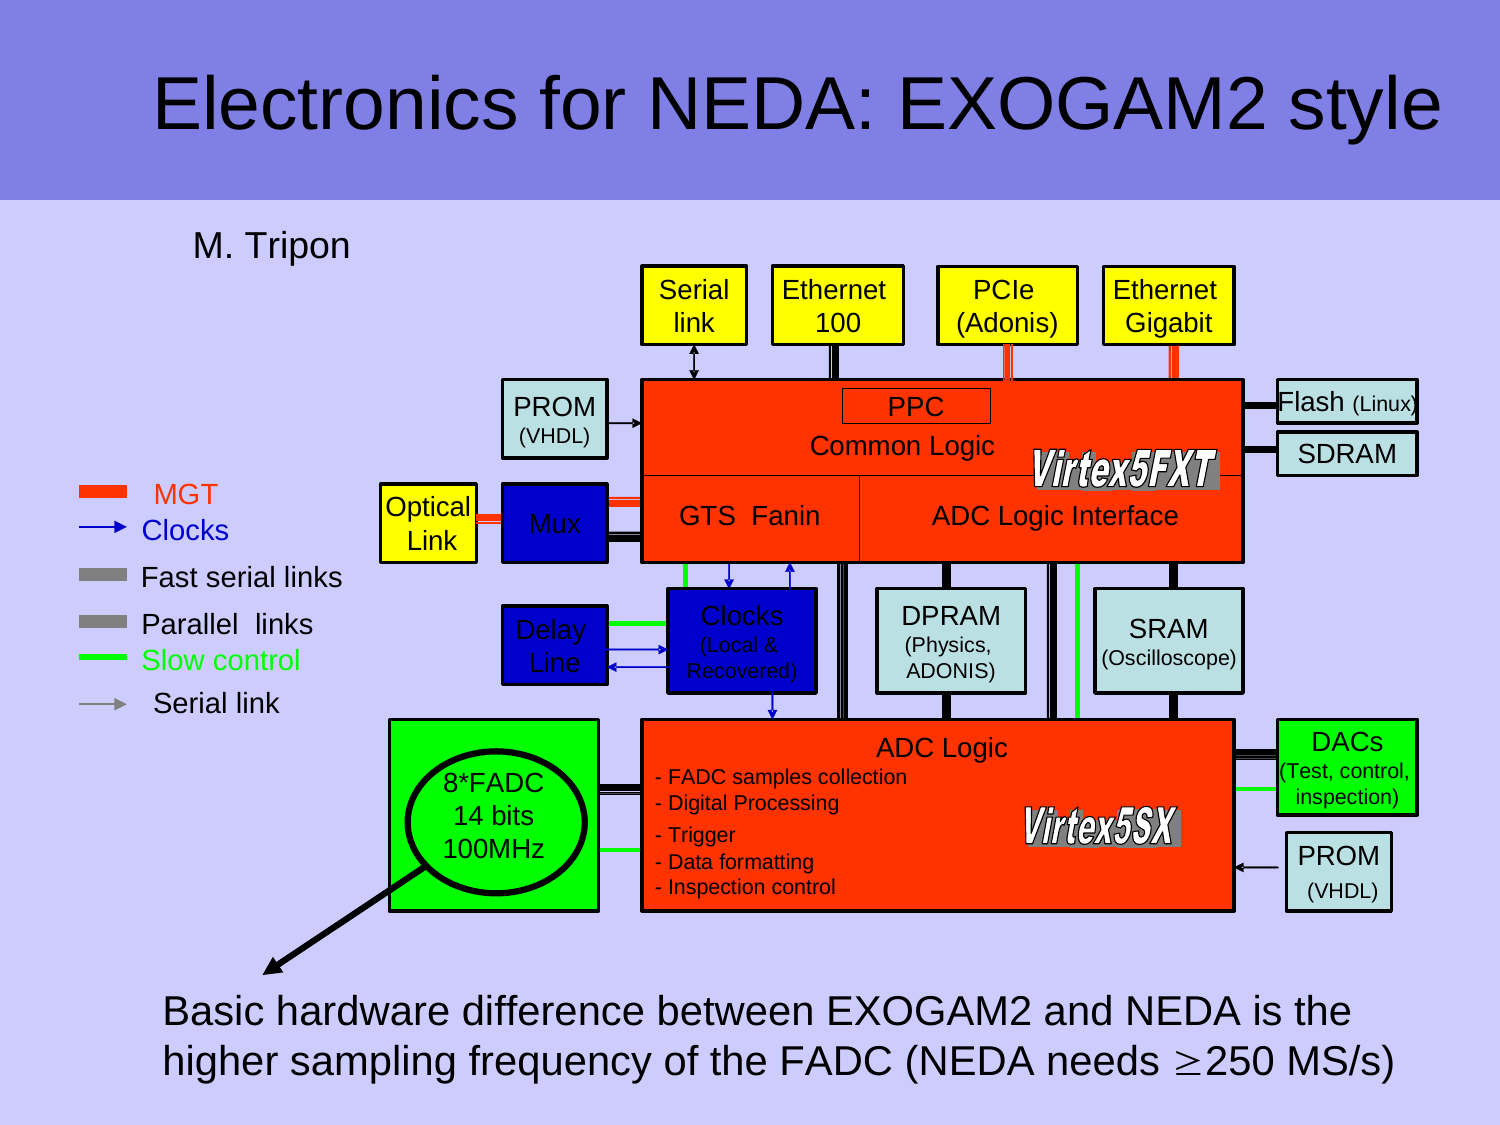

Electronics for NEDA: EXOGAM2 style
M. Tripon
MGT
Clocks
Fast serial links
Parallel links
Slow control
Serial link
Basic hardware difference between EXOGAM2 and NEDA is the higher sampling frequency of the FADC (NEDA needs 250 MS/s)